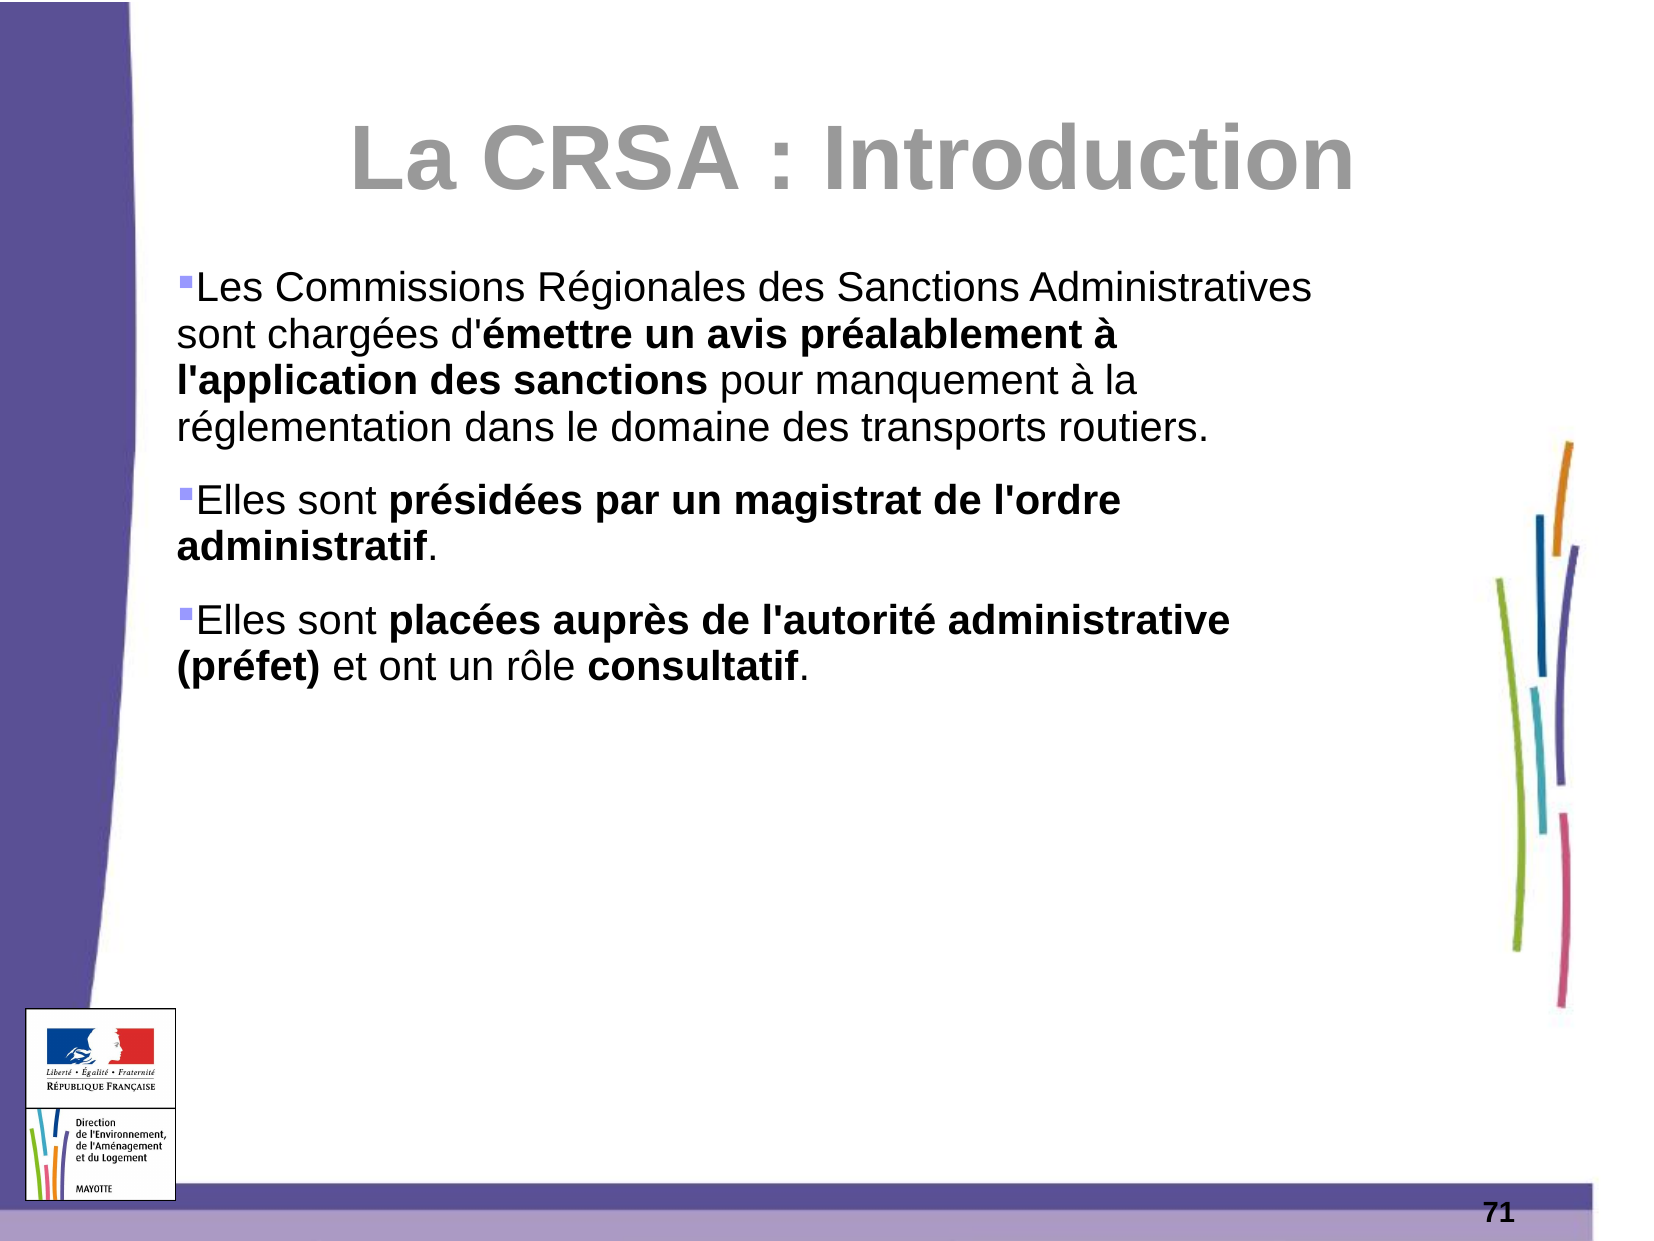

# La CRSA : Introduction
Les Commissions Régionales des Sanctions Administratives sont chargées d'émettre un avis préalablement à l'application des sanctions pour manquement à la réglementation dans le domaine des transports routiers.
Elles sont présidées par un magistrat de l'ordre administratif.
Elles sont placées auprès de l'autorité administrative (préfet) et ont un rôle consultatif.